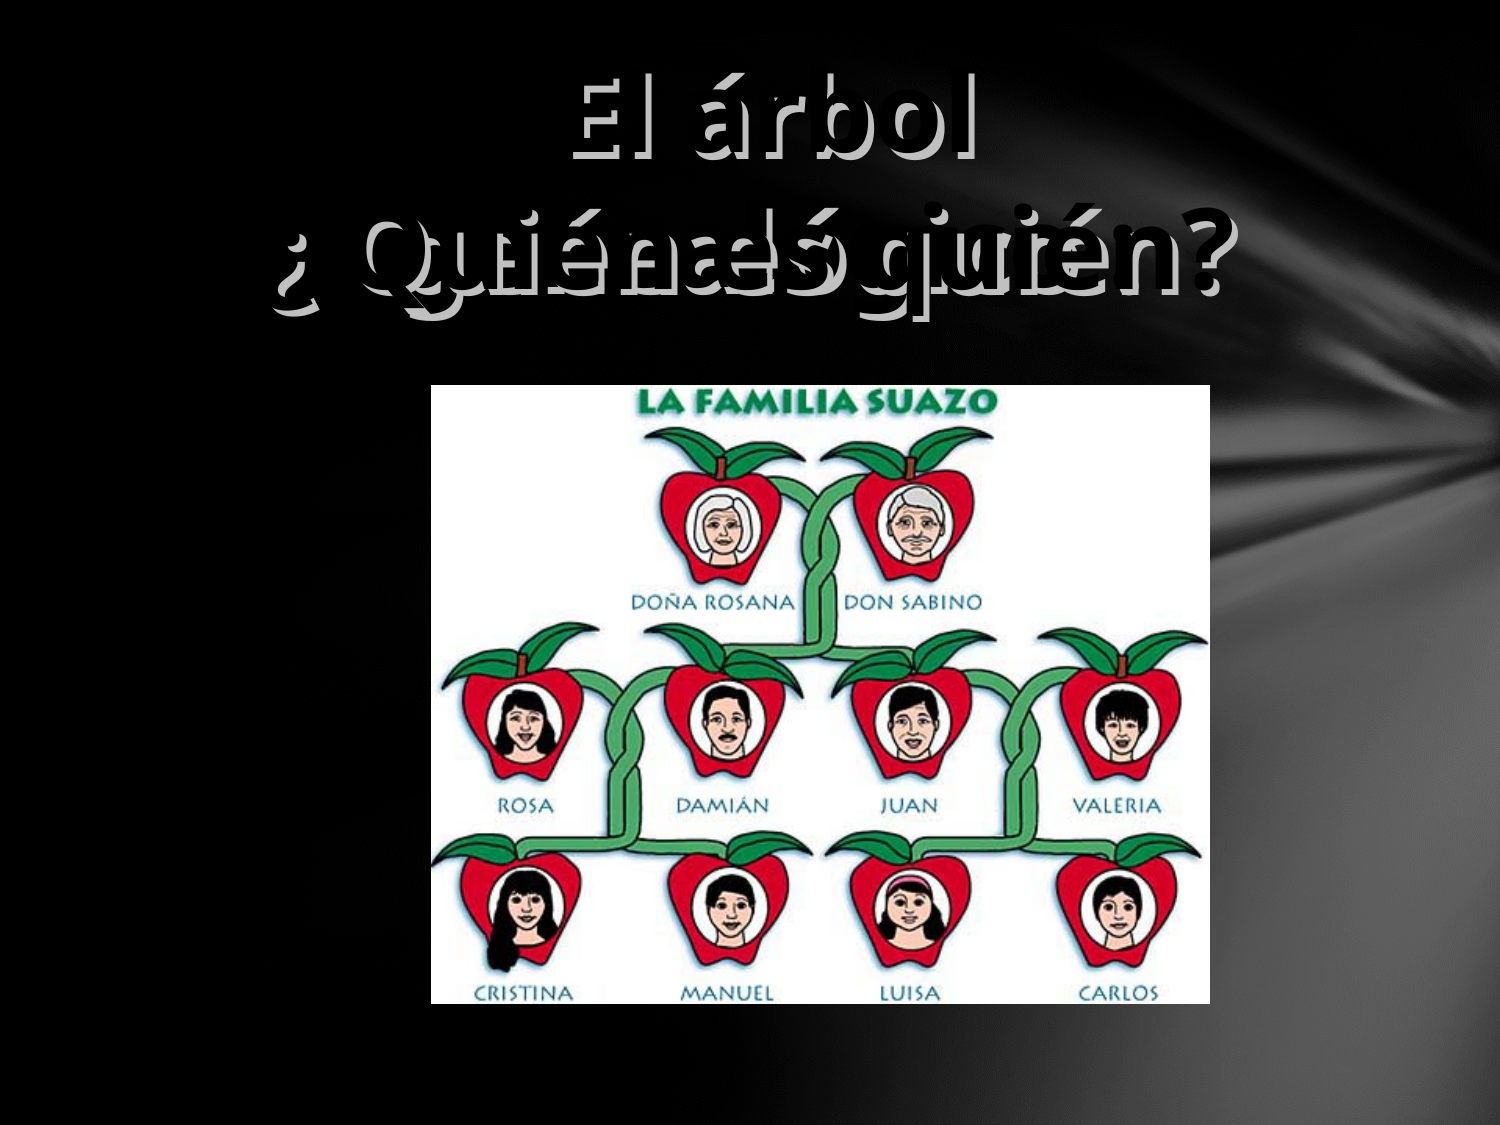

El árbol genealógico :
#
¿ Quién es quién?